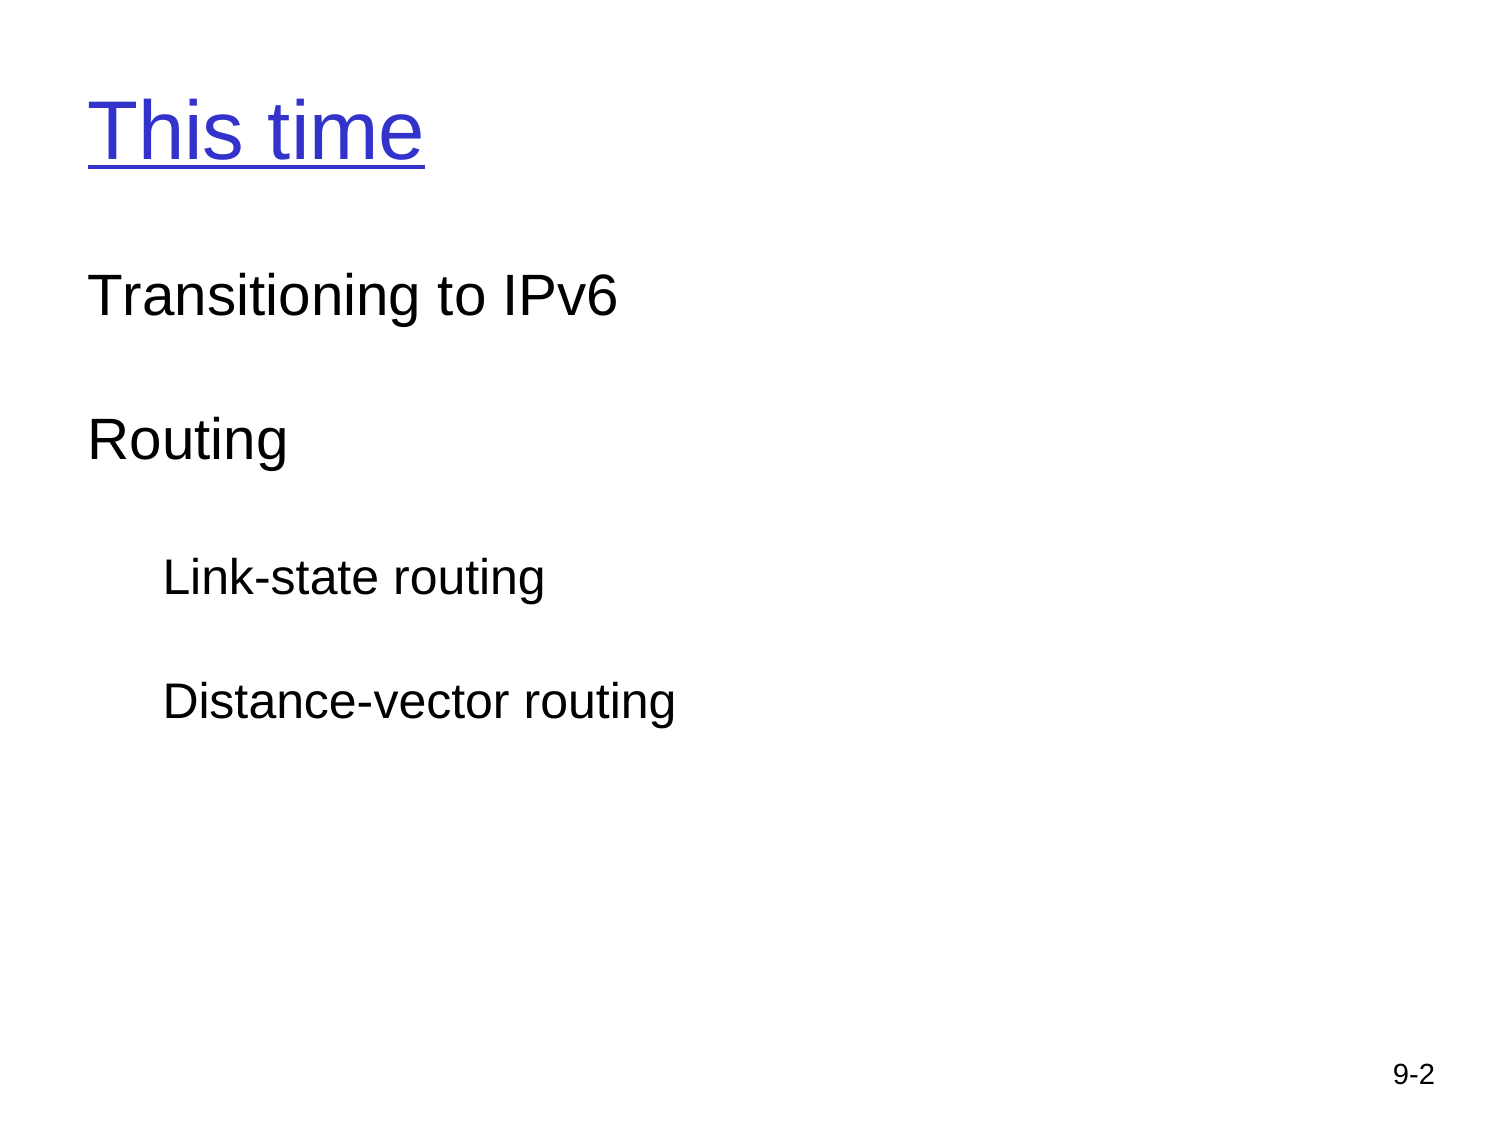

# This time
Transitioning to IPv6
Routing
Link-state routing
Distance-vector routing
2